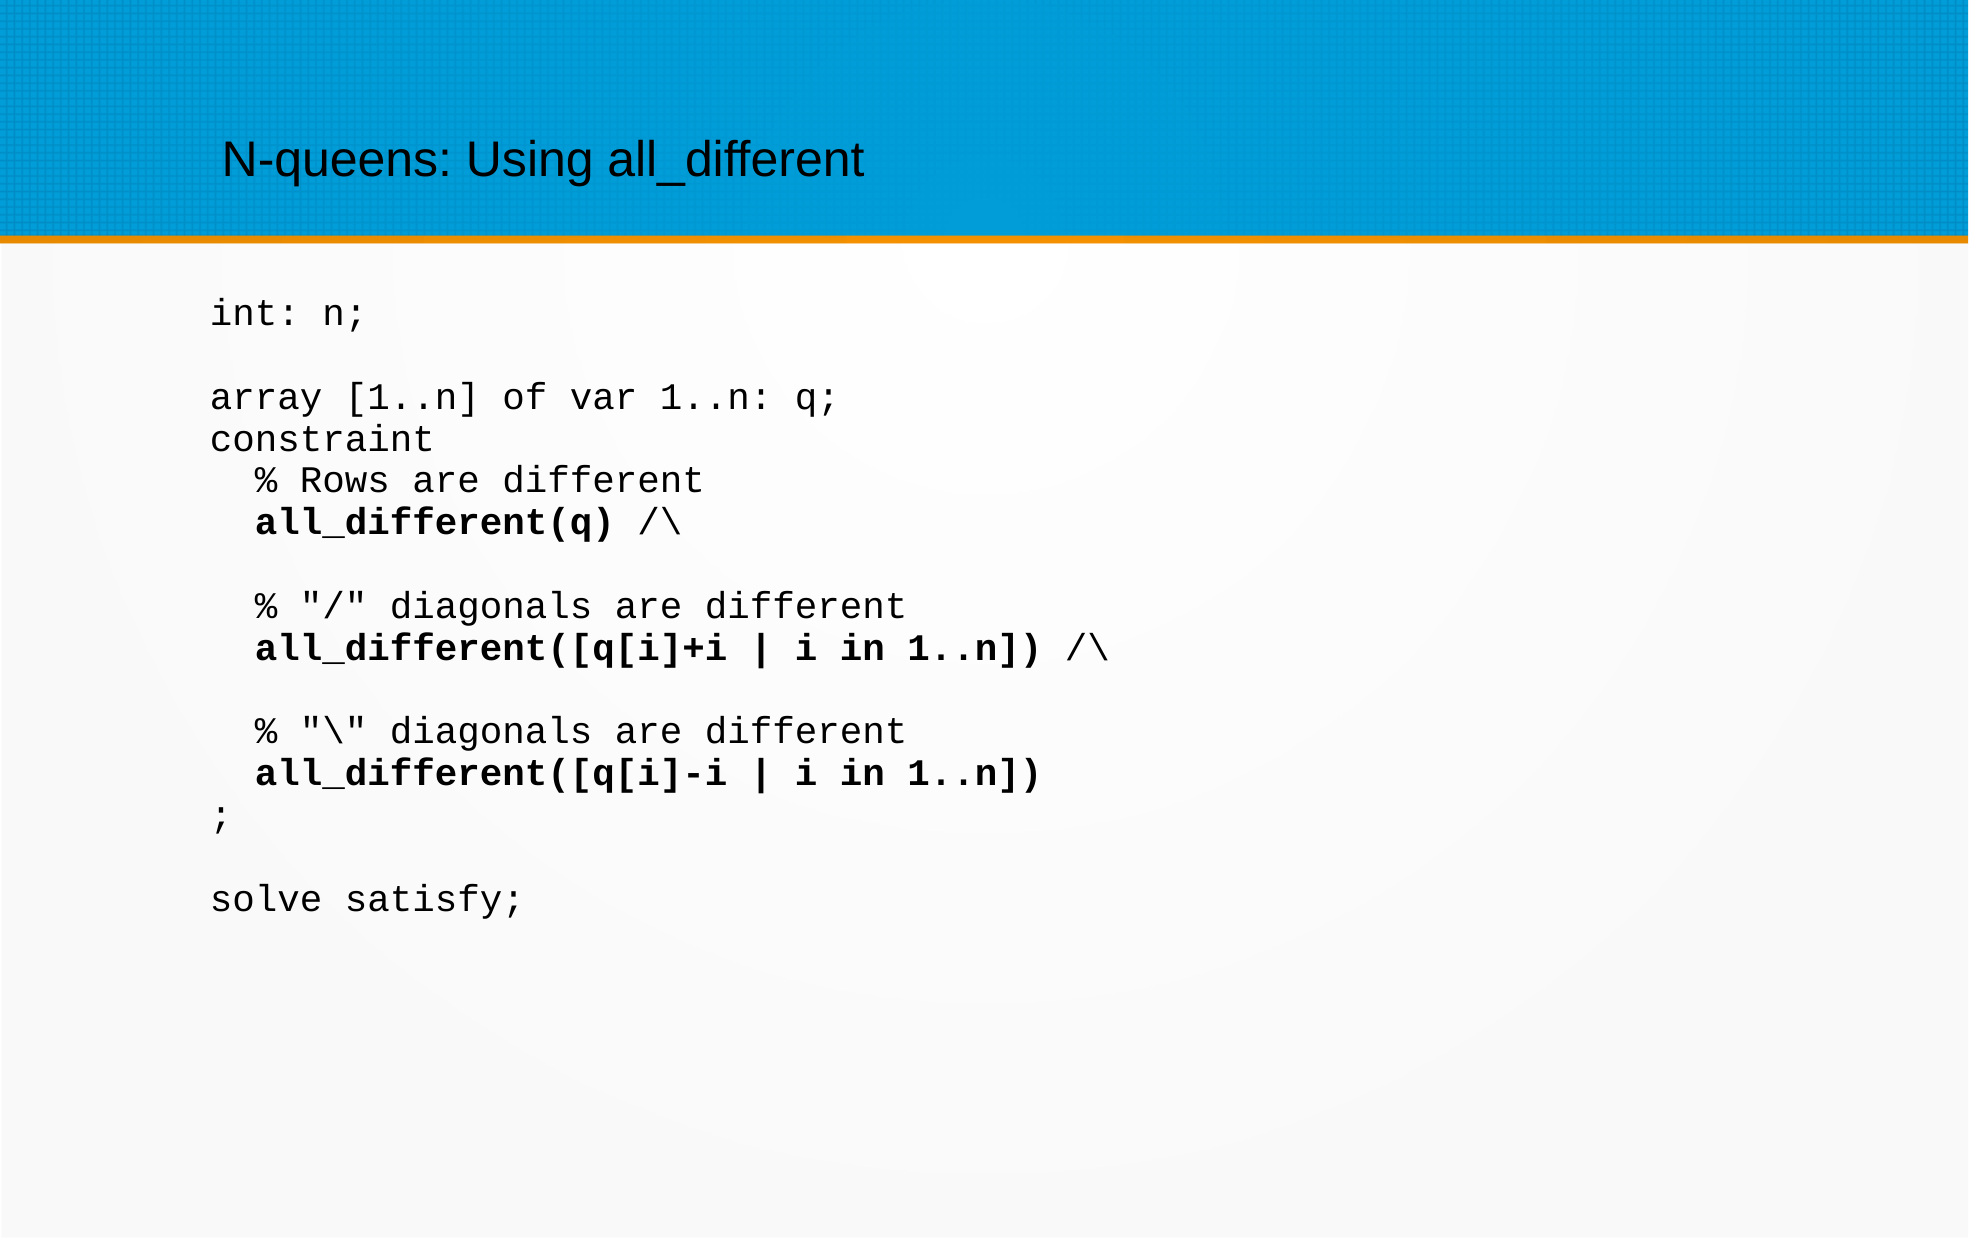

N-queens: Using all_different
int: n;
array [1..n] of var 1..n: q;
constraint
 % Rows are different
 all_different(q) /\
 % "/" diagonals are different
 all_different([q[i]+i | i in 1..n]) /\
 % "\" diagonals are different
 all_different([q[i]-i | i in 1..n])
;
solve satisfy;